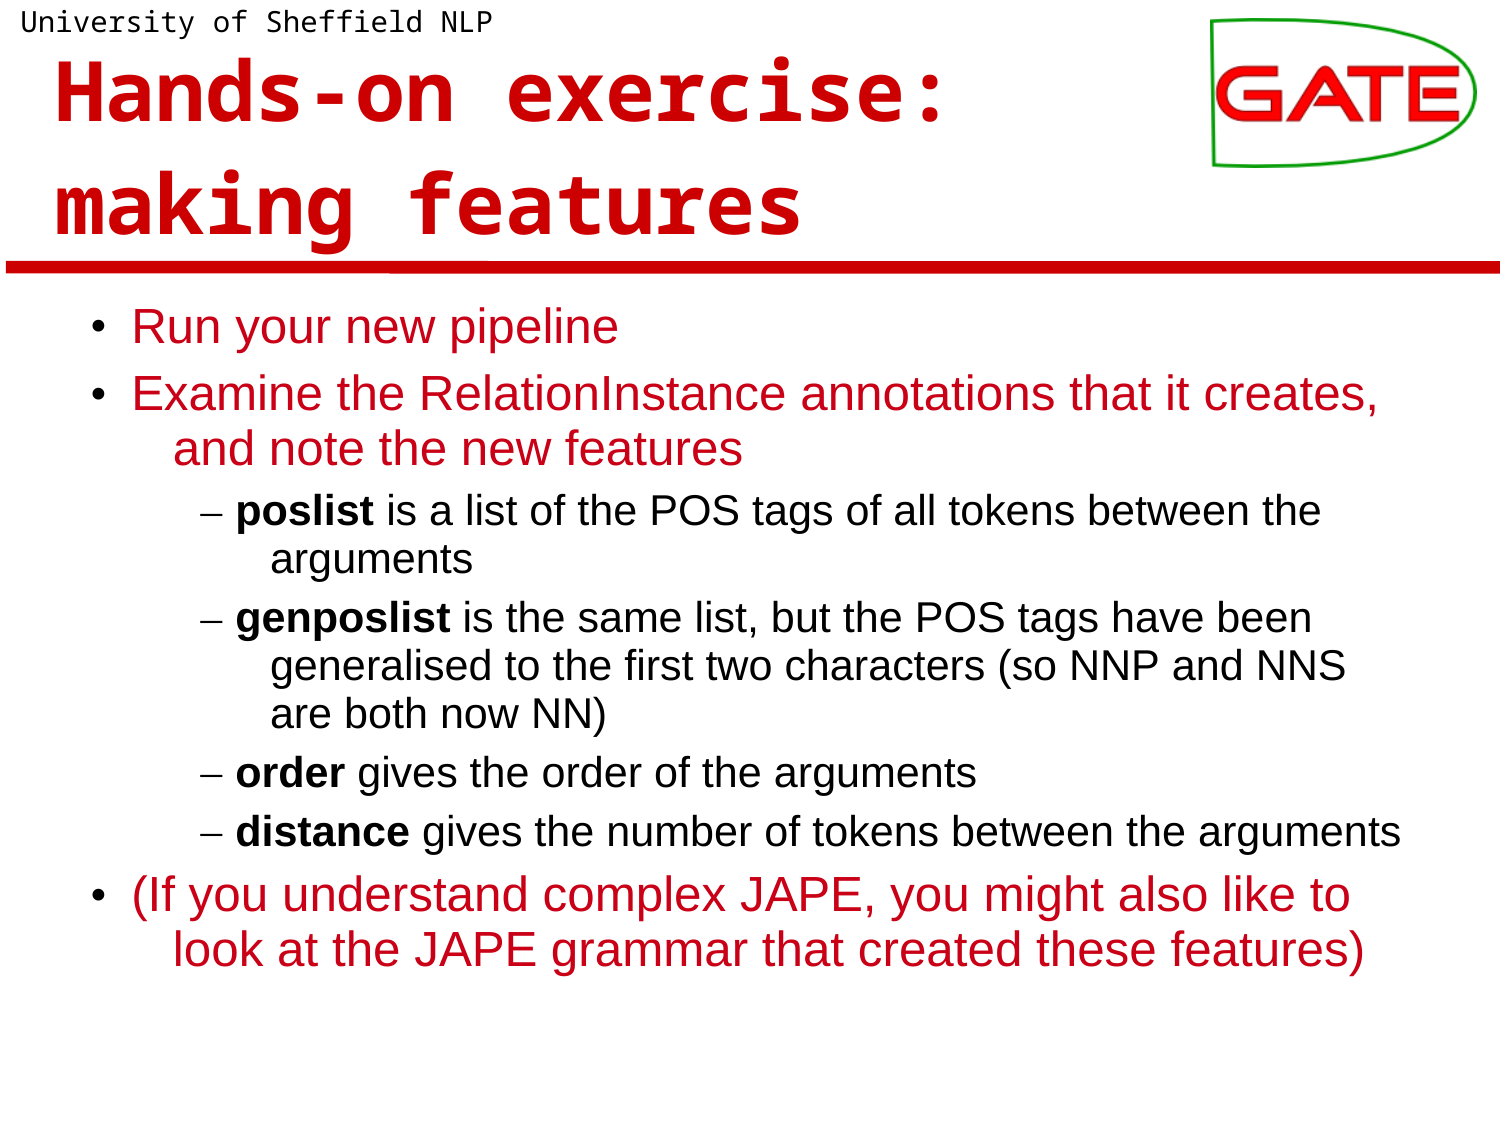

# Hands-on exercise: making features
Run your new pipeline
Examine the RelationInstance annotations that it creates, and note the new features
poslist is a list of the POS tags of all tokens between the arguments
genposlist is the same list, but the POS tags have been generalised to the first two characters (so NNP and NNS are both now NN)
order gives the order of the arguments
distance gives the number of tokens between the arguments
(If you understand complex JAPE, you might also like to look at the JAPE grammar that created these features)